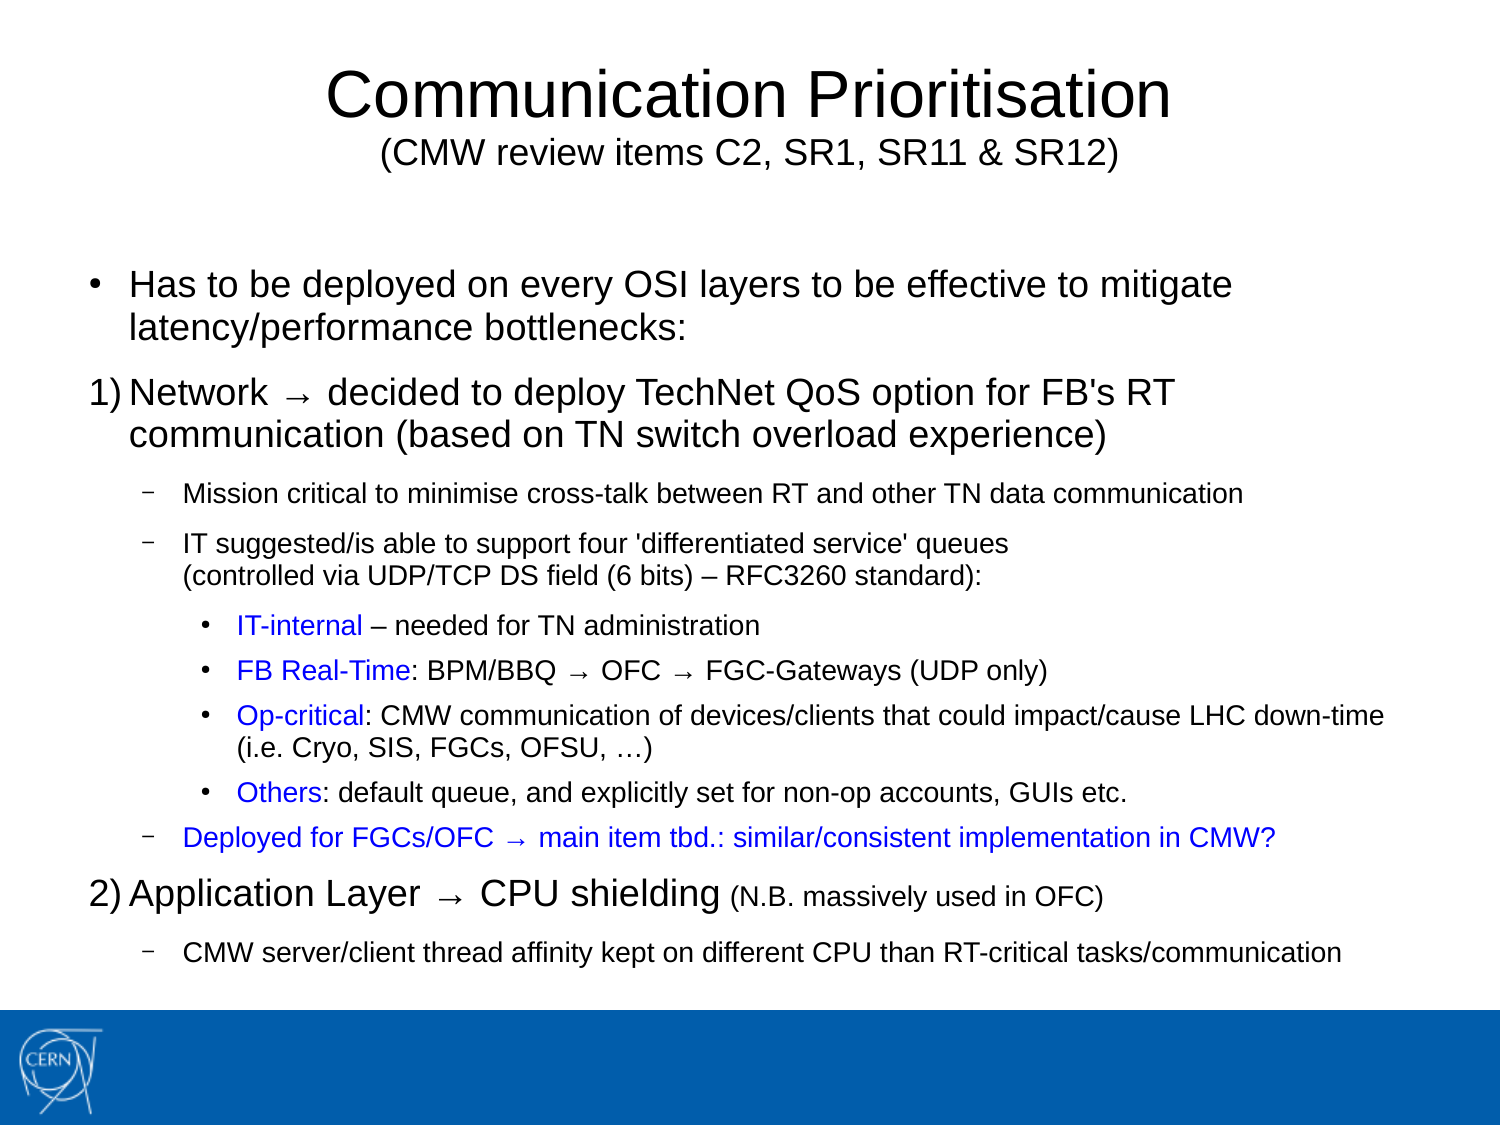

# Communication Prioritisation (CMW review items C2, SR1, SR11 & SR12)
Has to be deployed on every OSI layers to be effective to mitigate latency/performance bottlenecks:
Network → decided to deploy TechNet QoS option for FB's RT communication (based on TN switch overload experience)
Mission critical to minimise cross-talk between RT and other TN data communication
IT suggested/is able to support four 'differentiated service' queues 			 	 (controlled via UDP/TCP DS field (6 bits) – RFC3260 standard):
IT-internal – needed for TN administration
FB Real-Time: BPM/BBQ → OFC → FGC-Gateways (UDP only)
Op-critical: CMW communication of devices/clients that could impact/cause LHC down-time (i.e. Cryo, SIS, FGCs, OFSU, …)
Others: default queue, and explicitly set for non-op accounts, GUIs etc.
Deployed for FGCs/OFC → main item tbd.: similar/consistent implementation in CMW?
Application Layer → CPU shielding (N.B. massively used in OFC)
CMW server/client thread affinity kept on different CPU than RT-critical tasks/communication